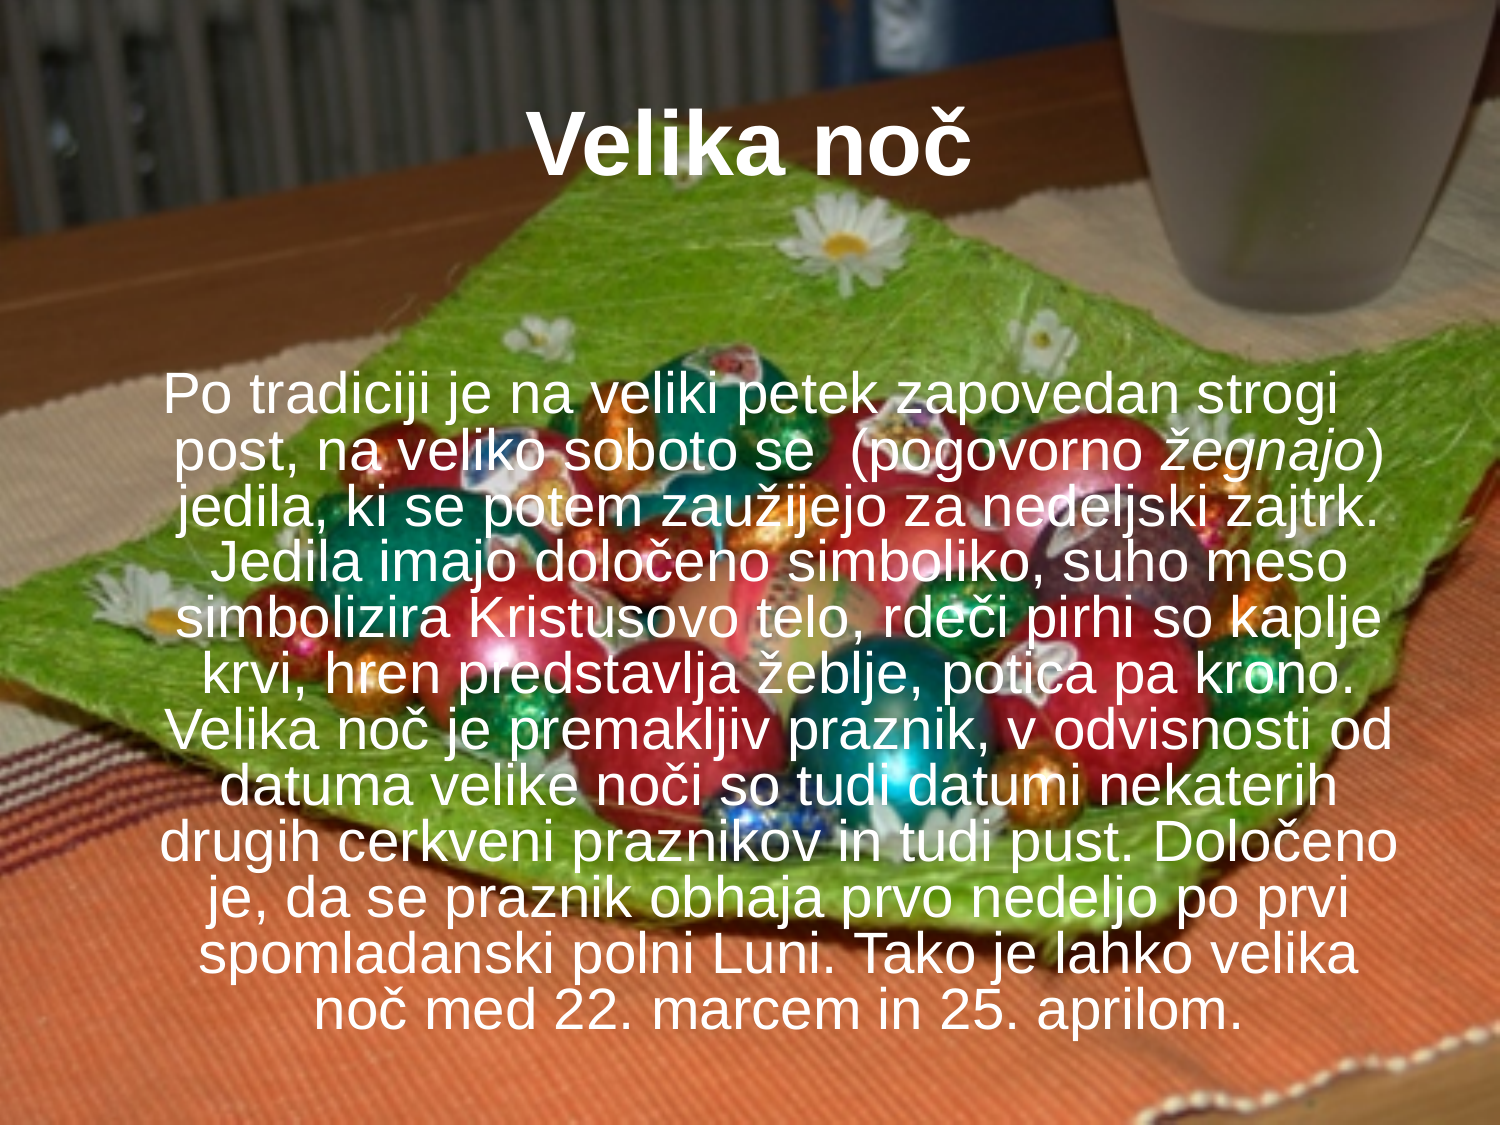

# Velika noč
Po tradiciji je na veliki petek zapovedan strogi post, na veliko soboto se (pogovorno žegnajo) jedila, ki se potem zaužijejo za nedeljski zajtrk. Jedila imajo določeno simboliko, suho meso simbolizira Kristusovo telo, rdeči pirhi so kaplje krvi, hren predstavlja žeblje, potica pa krono. Velika noč je premakljiv praznik, v odvisnosti od datuma velike noči so tudi datumi nekaterih drugih cerkveni praznikov in tudi pust. Določeno je, da se praznik obhaja prvo nedeljo po prvi spomladanski polni Luni. Tako je lahko velika noč med 22. marcem in 25. aprilom.